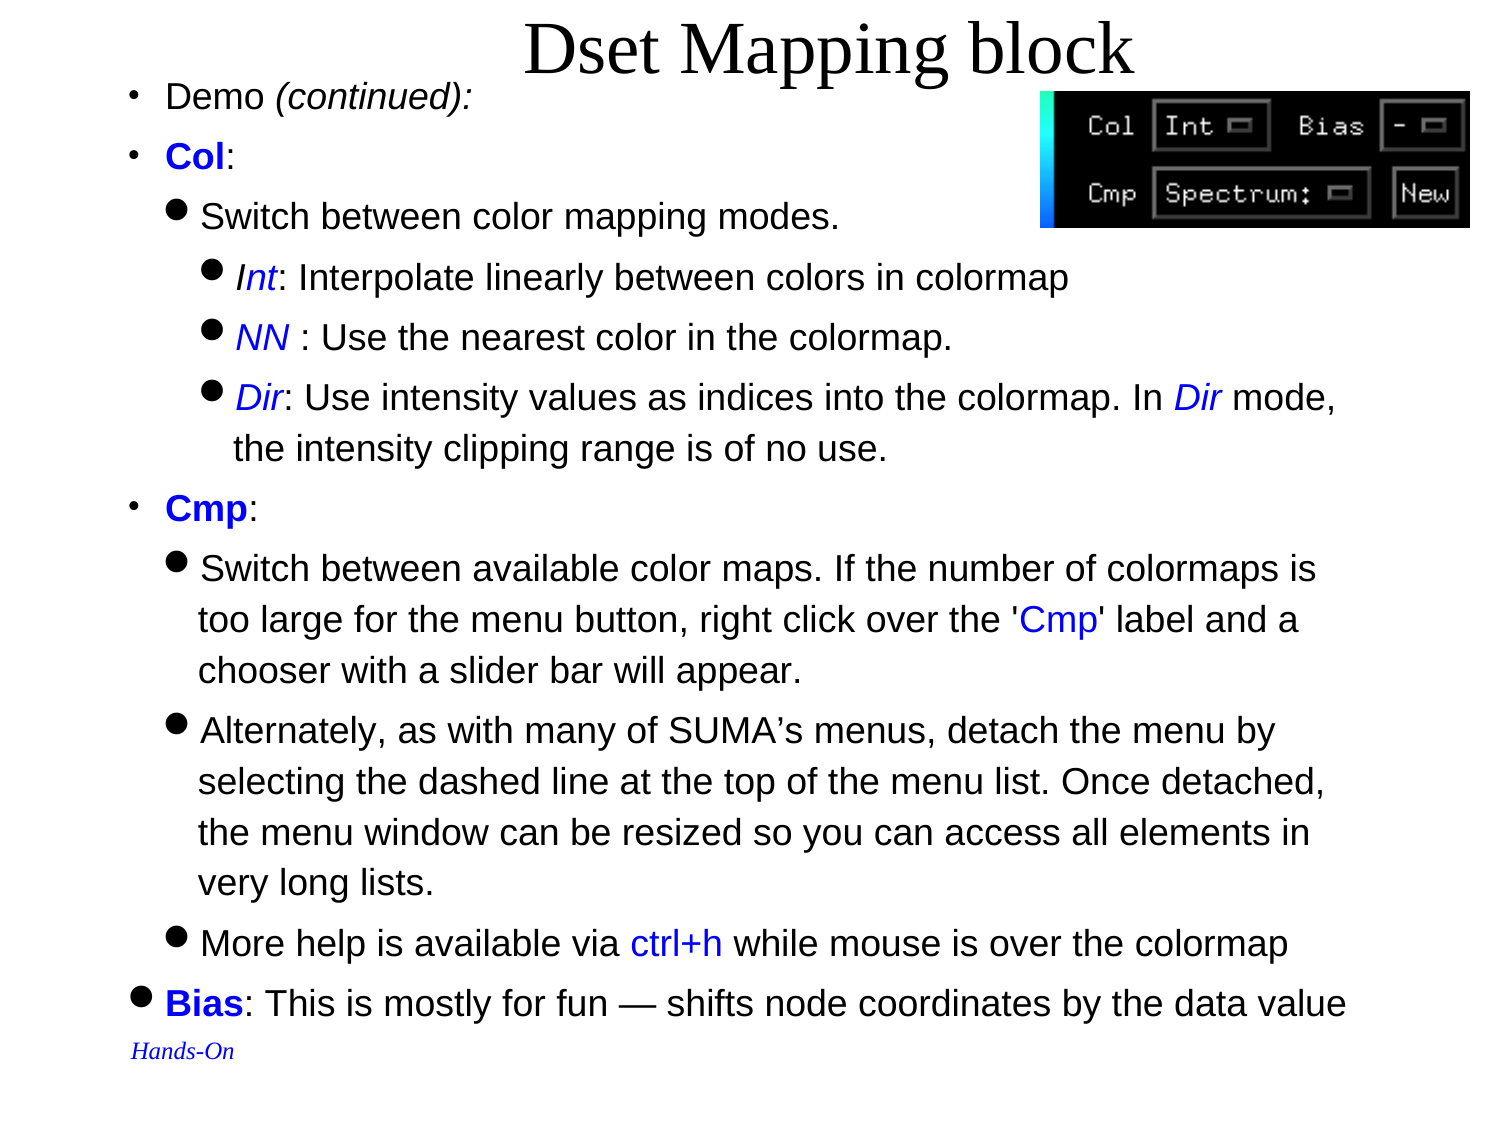

# Dset Mapping block
Demo (continued):
Col:
Switch between color mapping modes.
Int: Interpolate linearly between colors in colormap
NN : Use the nearest color in the colormap.
Dir: Use intensity values as indices into the colormap. In Dir mode, the intensity clipping range is of no use.
Cmp:
Switch between available color maps. If the number of colormaps is too large for the menu button, right click over the 'Cmp' label and a chooser with a slider bar will appear.
Alternately, as with many of SUMA’s menus, detach the menu by selecting the dashed line at the top of the menu list. Once detached, the menu window can be resized so you can access all elements in very long lists.
More help is available via ctrl+h while mouse is over the colormap
Bias: This is mostly for fun — shifts node coordinates by the data value
Hands-On